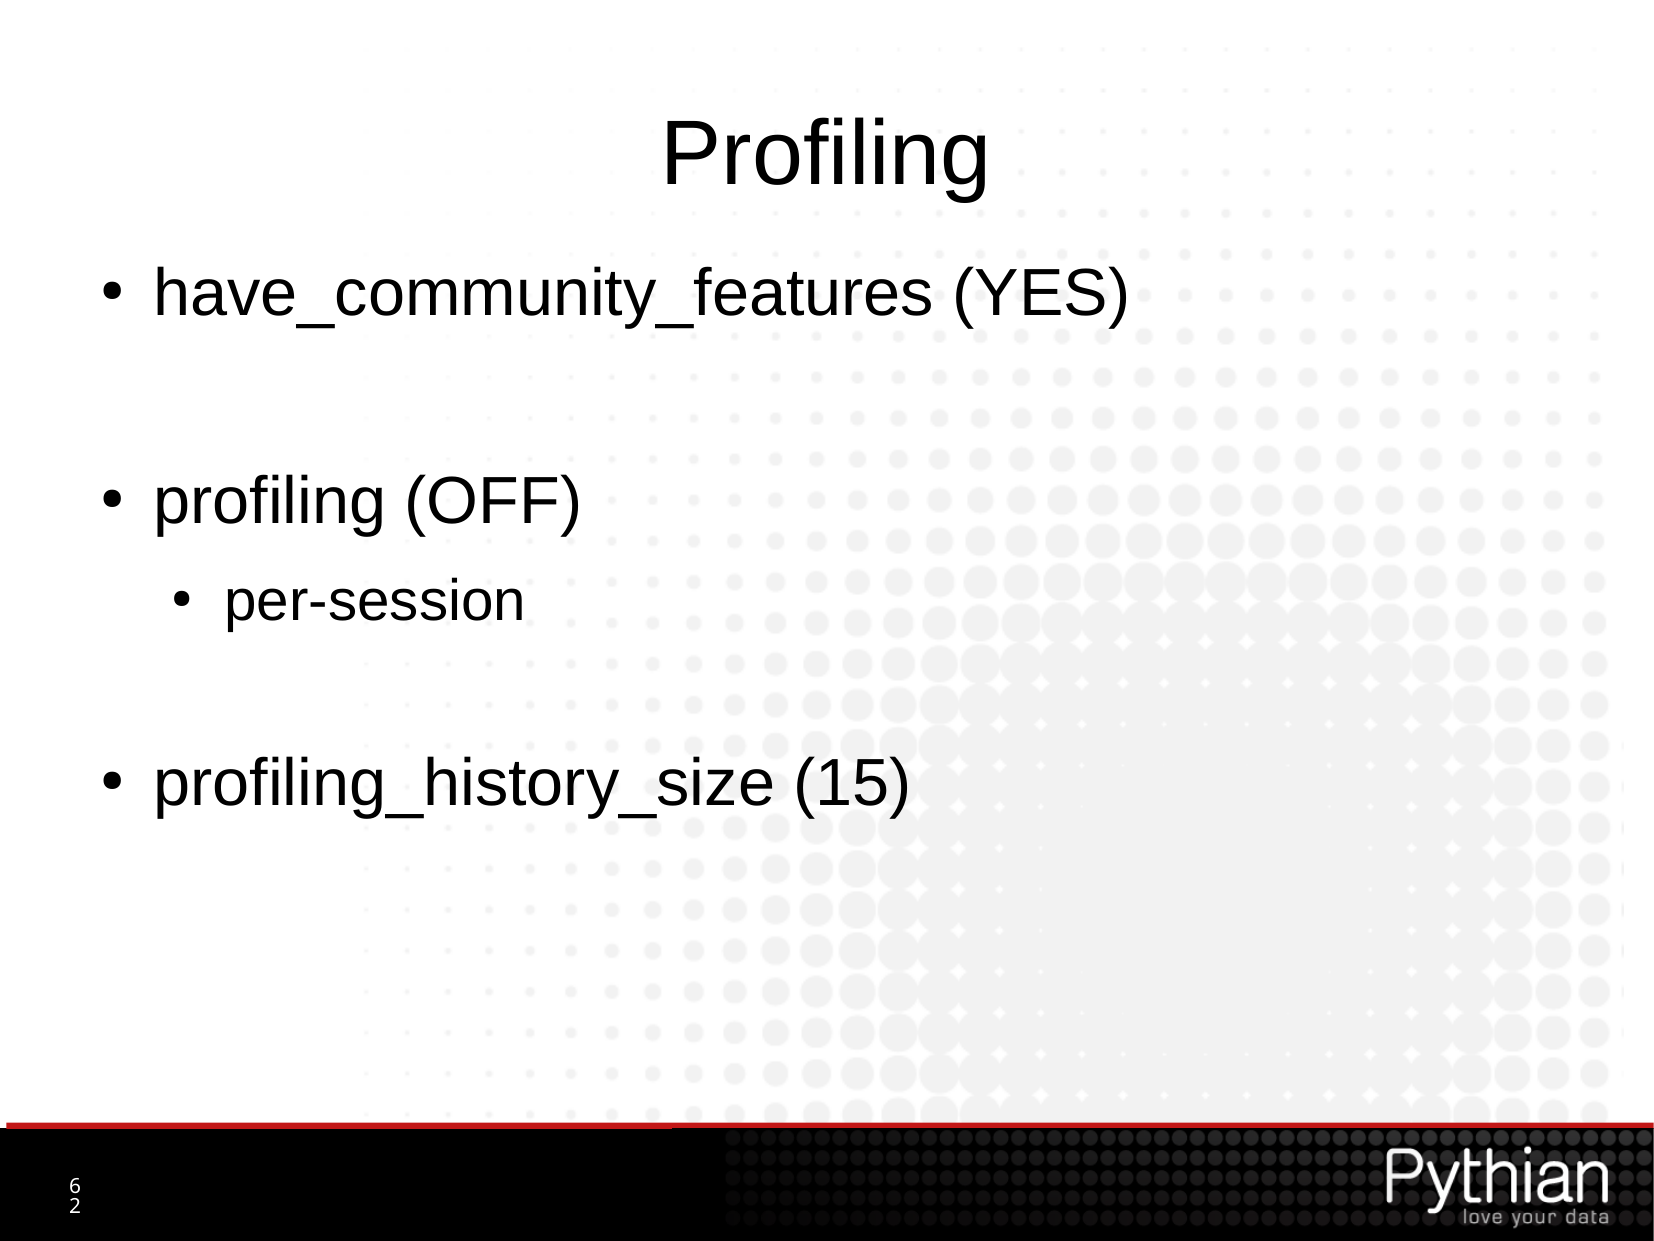

# Profiling
have_community_features (YES)
profiling (OFF)
per-session
profiling_history_size (15)